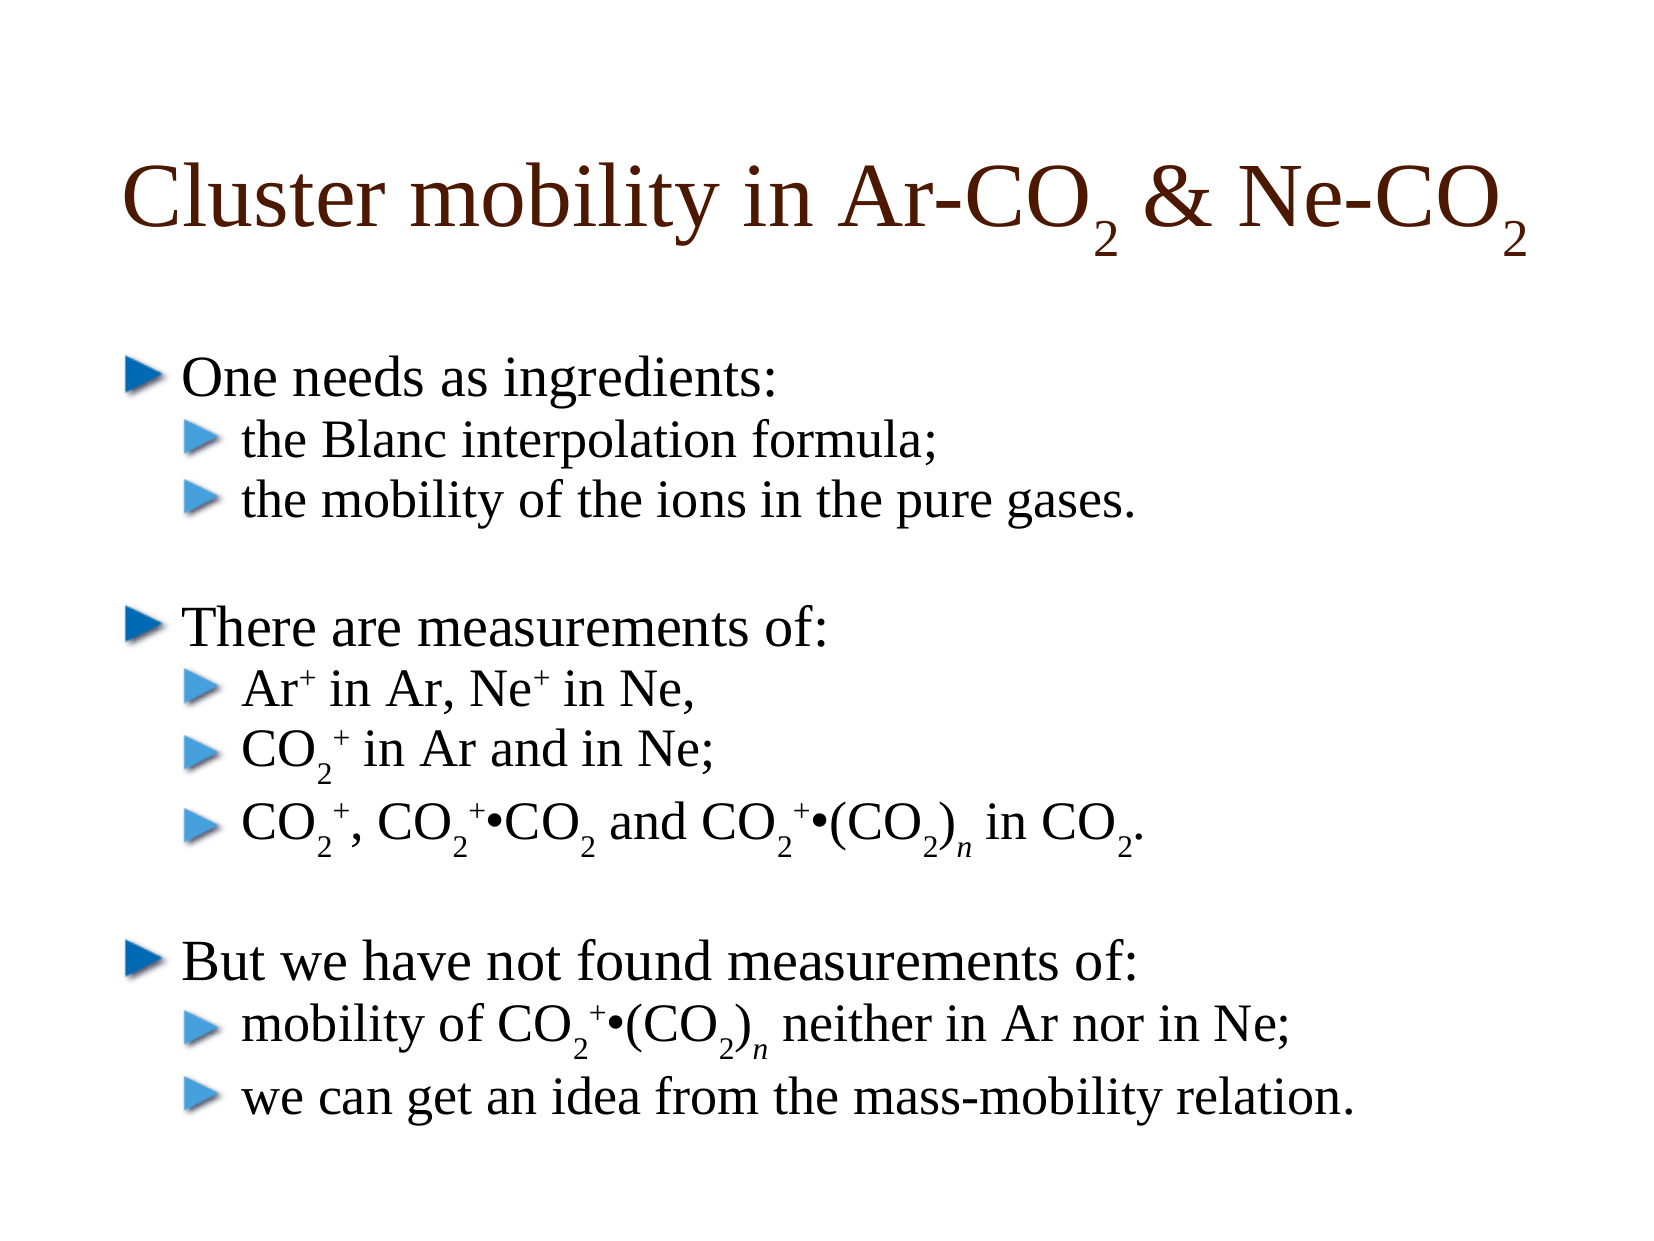

# Cluster mobility in Ar-CO2 & Ne-CO2
One needs as ingredients:
the Blanc interpolation formula;
the mobility of the ions in the pure gases.
There are measurements of:
Ar+ in Ar, Ne+ in Ne,
CO2+ in Ar and in Ne;
CO2+, CO2+CO2 and CO2+(CO2)n in CO2.
But we have not found measurements of:
mobility of CO2+(CO2)n neither in Ar nor in Ne;
we can get an idea from the mass-mobility relation.